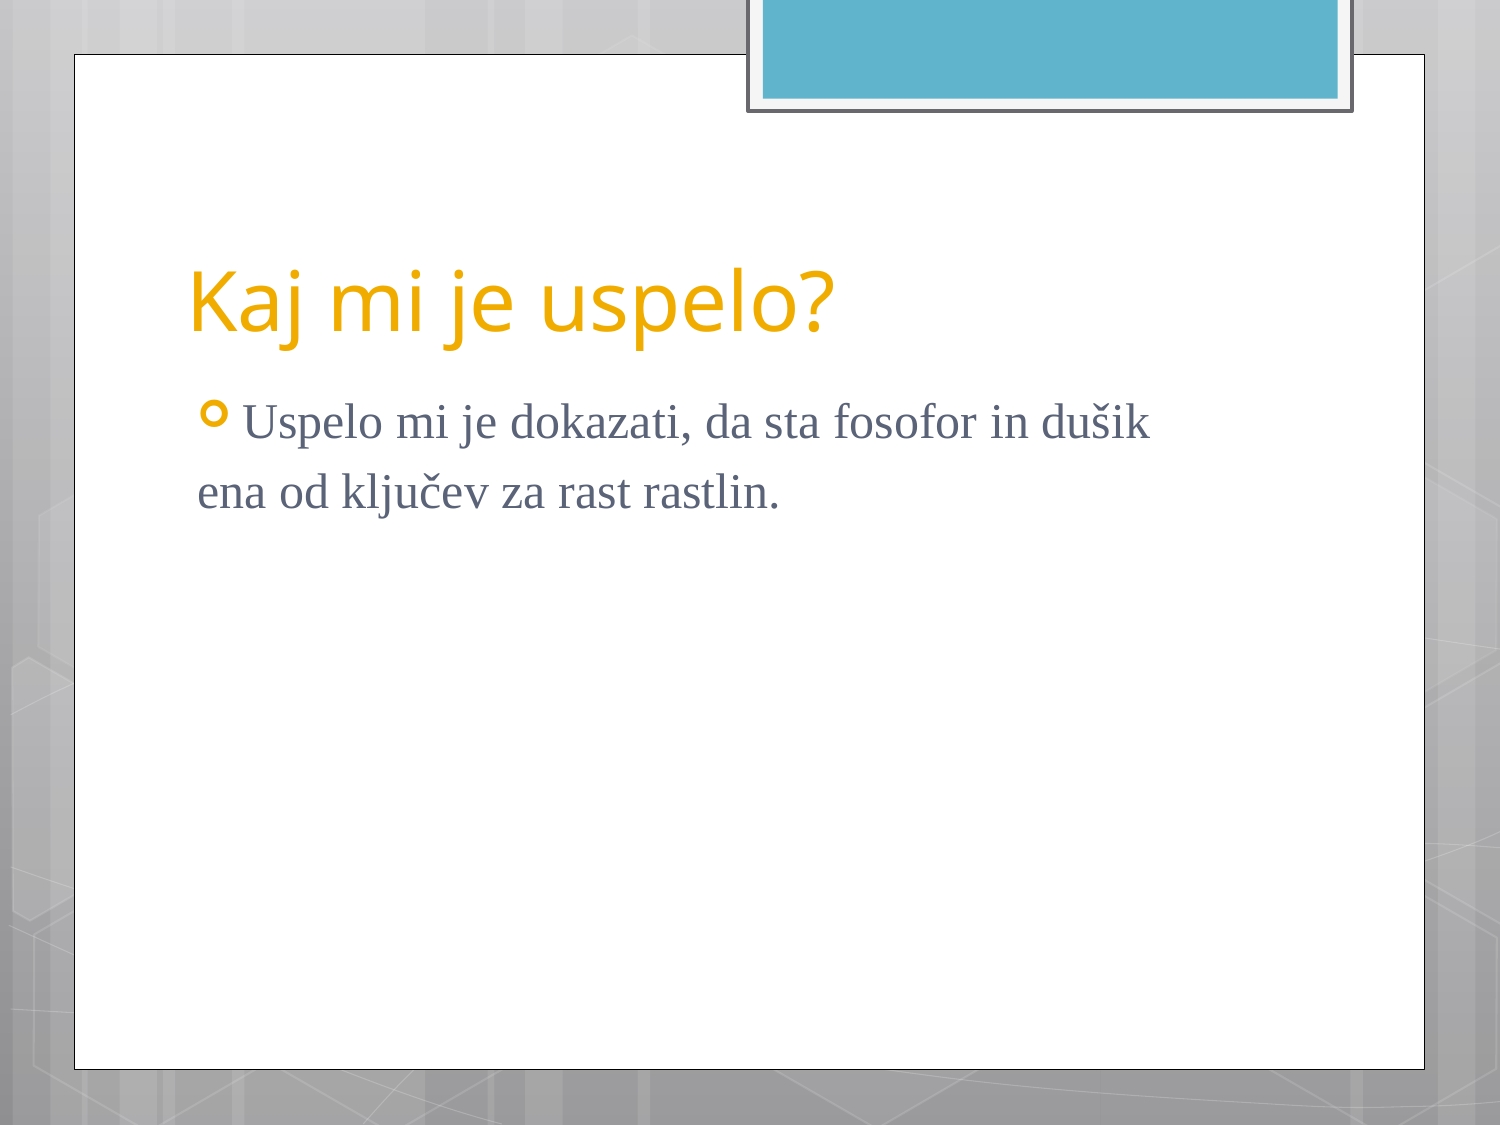

# Kaj mi je uspelo?
Uspelo mi je dokazati, da sta fosofor in dušik
ena od ključev za rast rastlin.